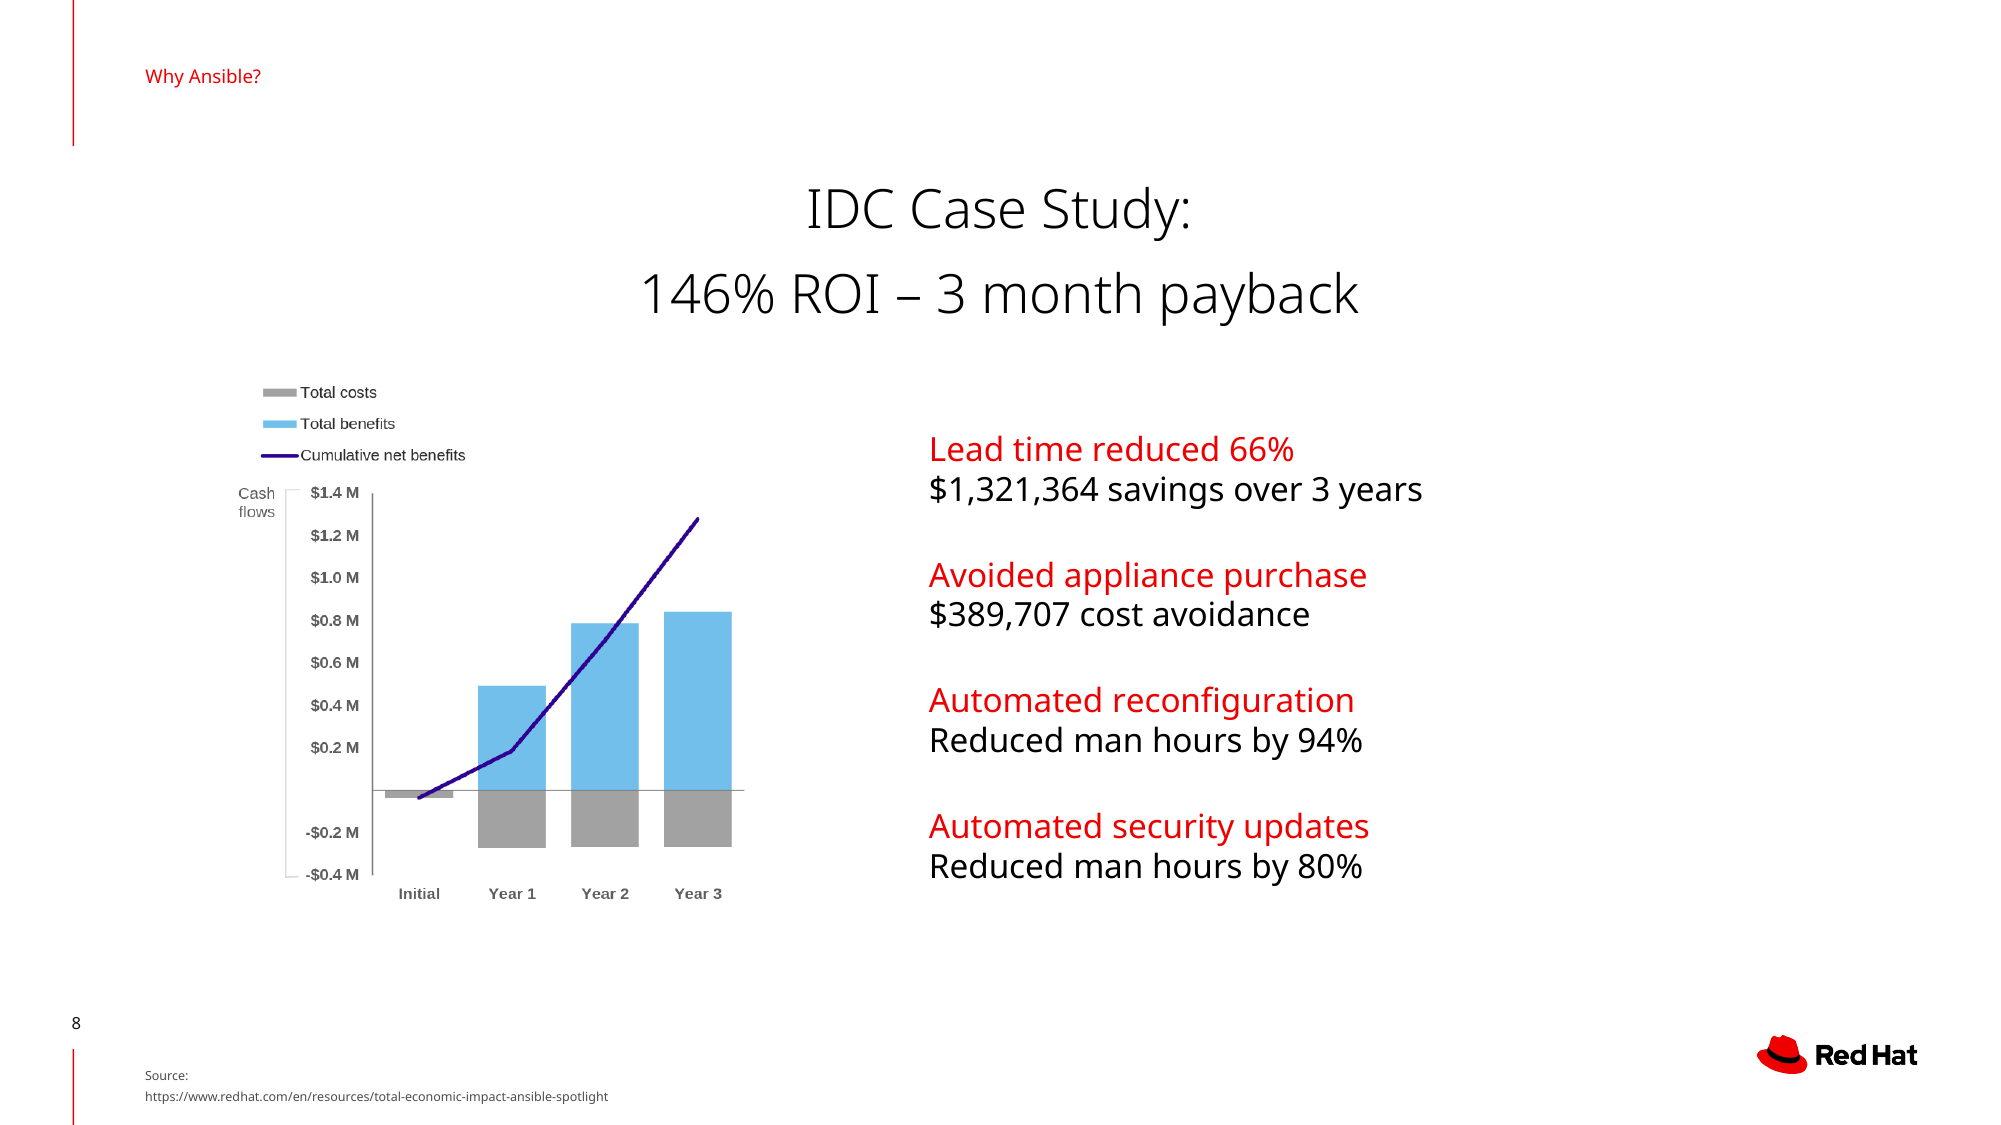

Why Ansible?
# IDC Case Study: 146% ROI – 3 month payback
Lead time reduced 66%
$1,321,364 savings over 3 years
Avoided appliance purchase
$389,707 cost avoidance
Automated reconfiguration
Reduced man hours by 94%
Automated security updates
Reduced man hours by 80%
8
Source:
https://www.redhat.com/en/resources/total-economic-impact-ansible-spotlight